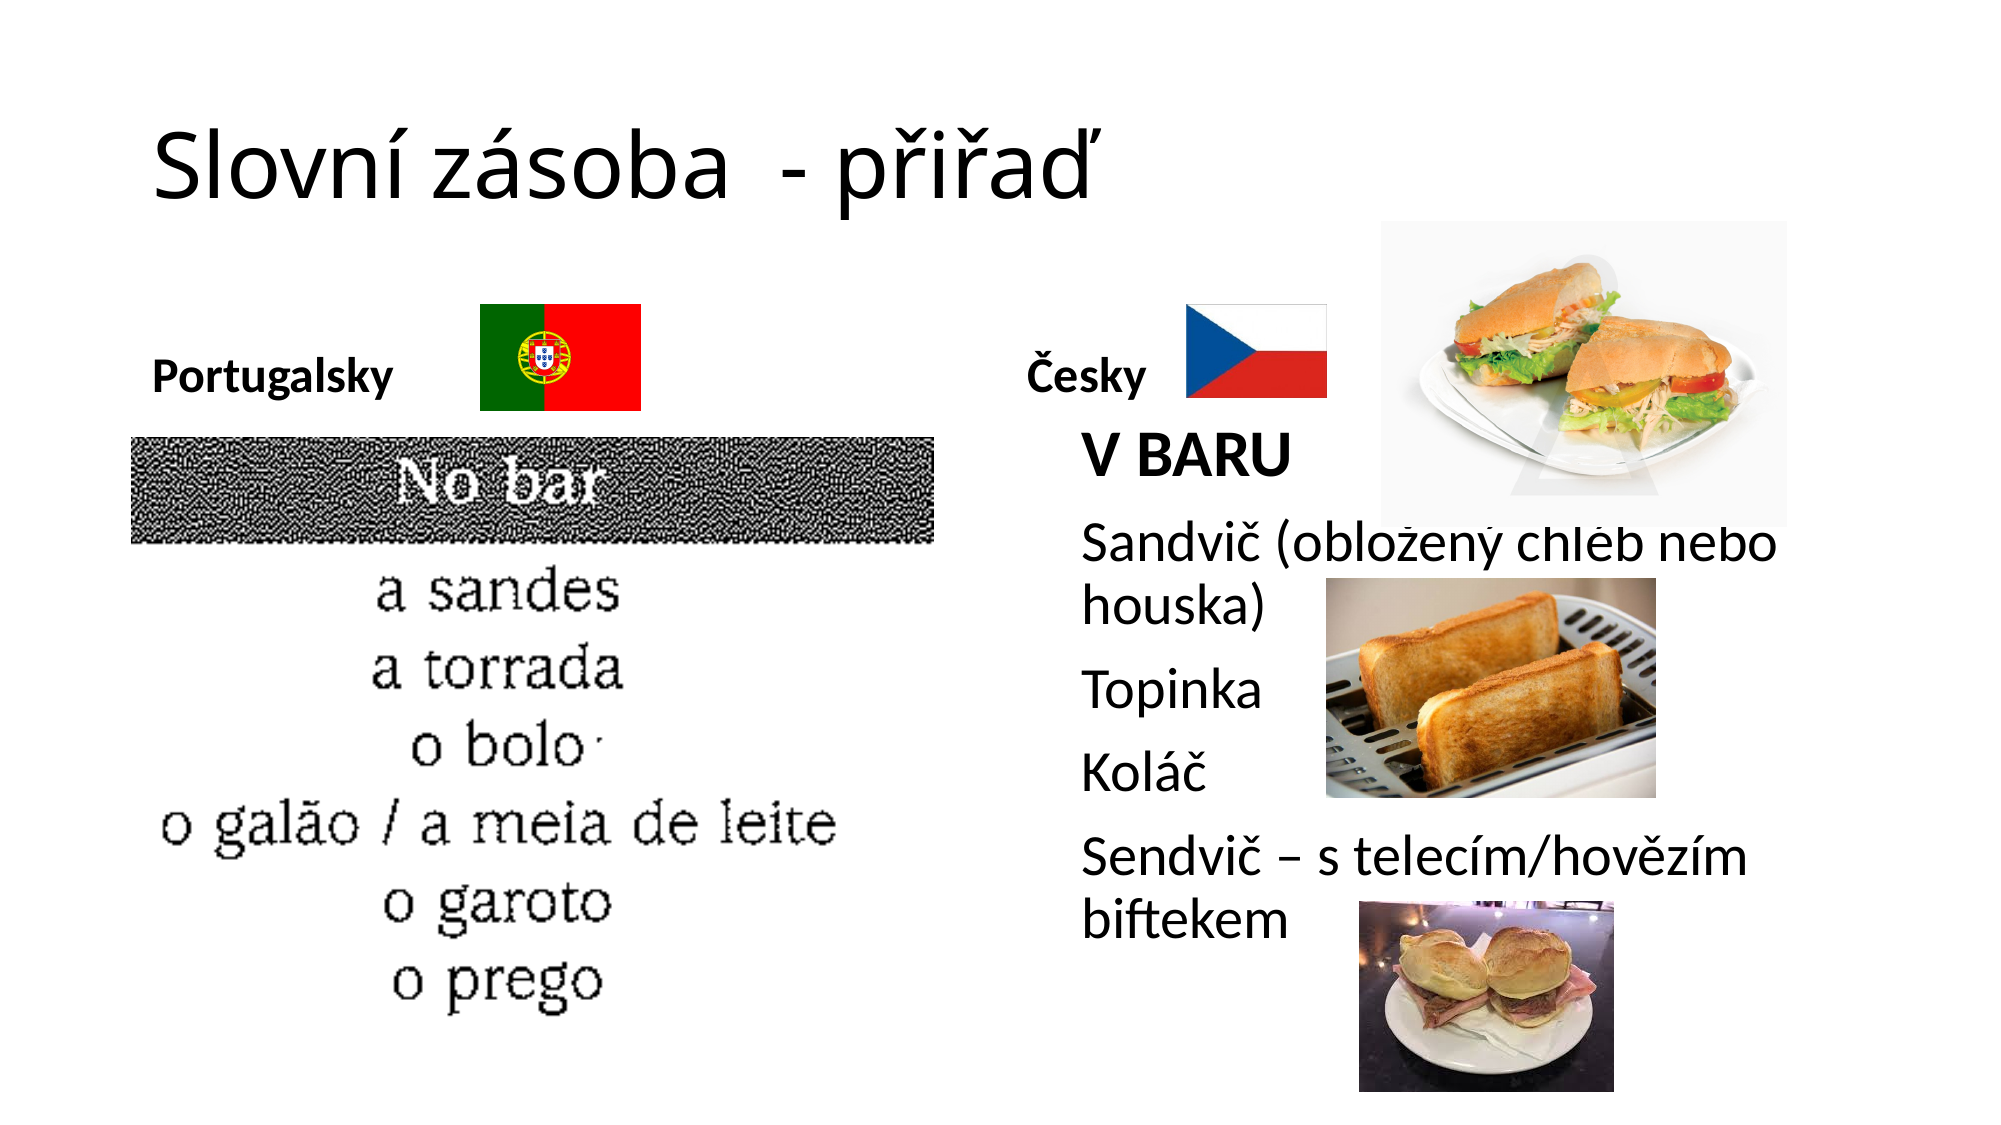

# Slovní zásoba - přiřaď
Portugalsky
Česky
V BARU
Sandvič (obložený chléb nebo houska)
Topinka
Koláč
Sendvič – s telecím/hovězím biftekem